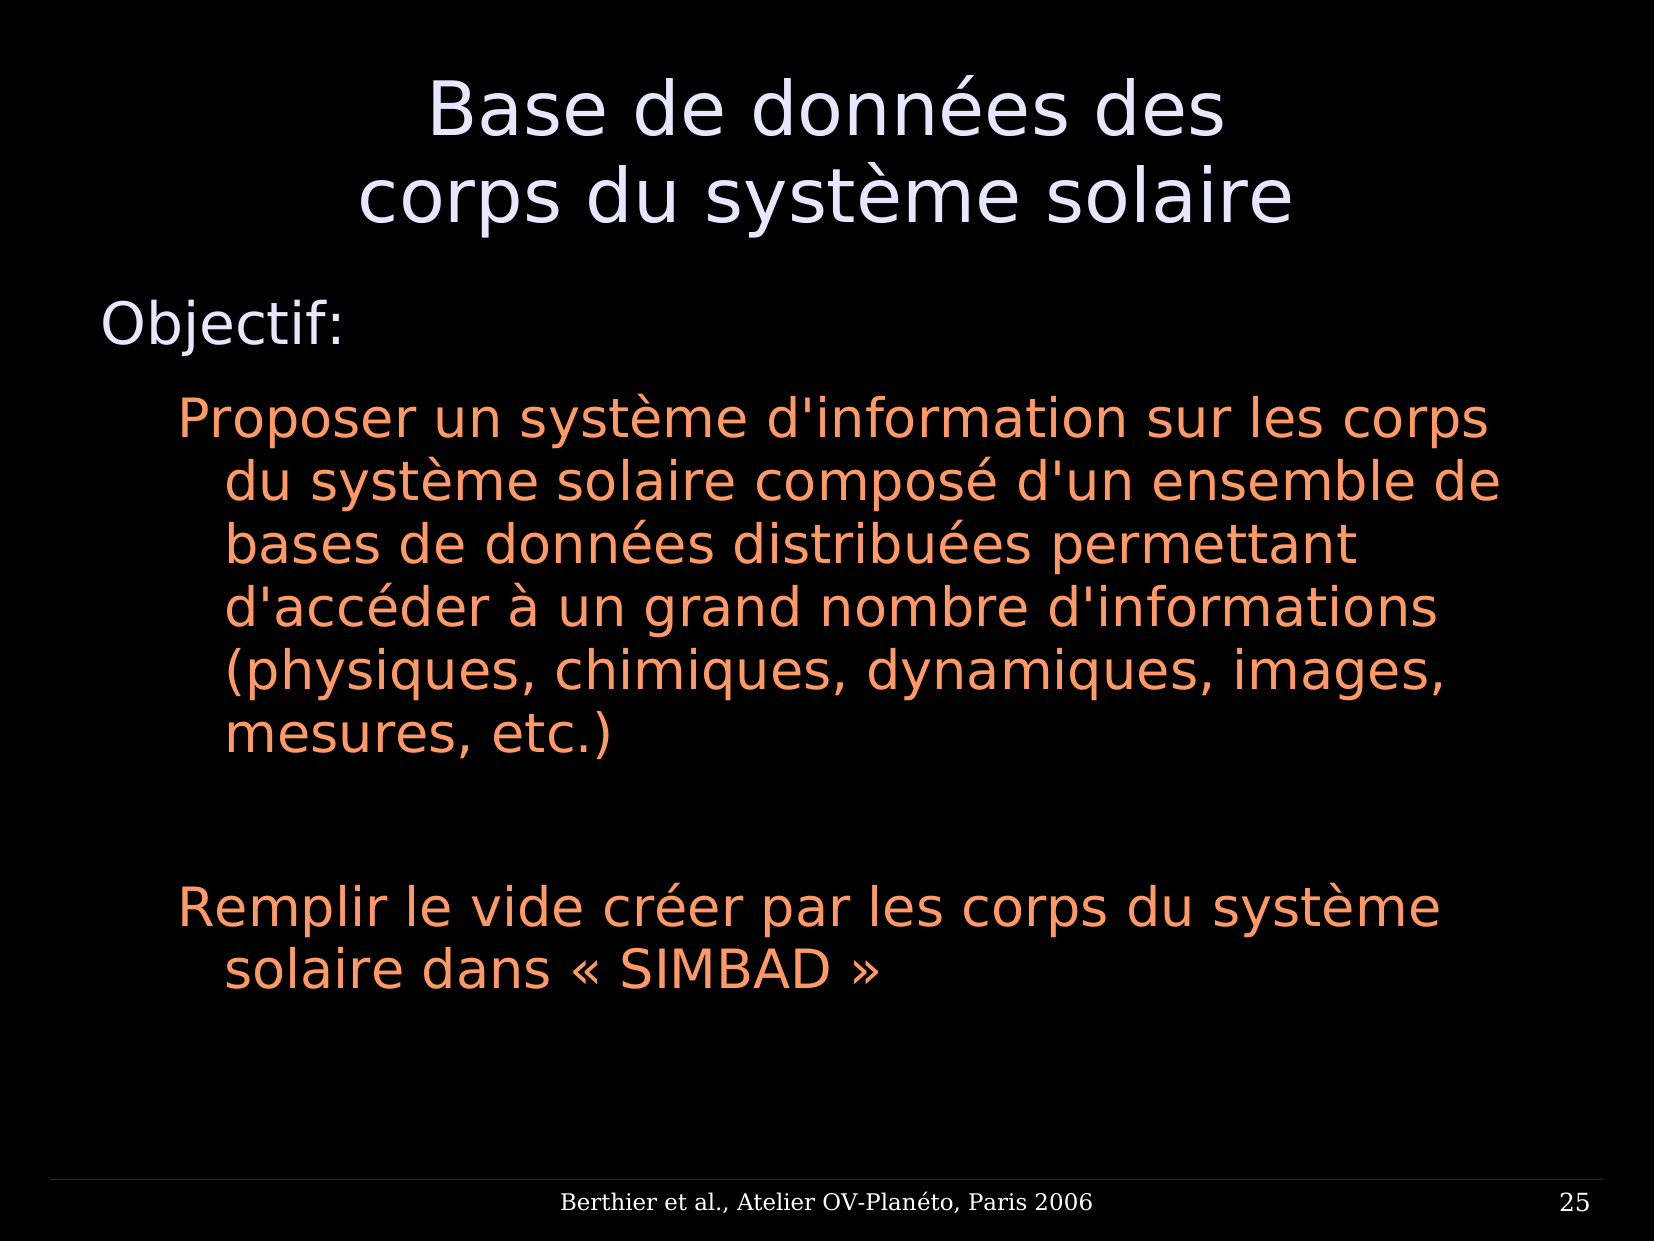

# Base de données des corps du système solaire
Objectif:
Proposer un système d'information sur les corps du système solaire composé d'un ensemble de bases de données distribuées permettant d'accéder à un grand nombre d'informations (physiques, chimiques, dynamiques, images, mesures, etc.)
Remplir le vide créer par les corps du système solaire dans « SIMBAD »
25